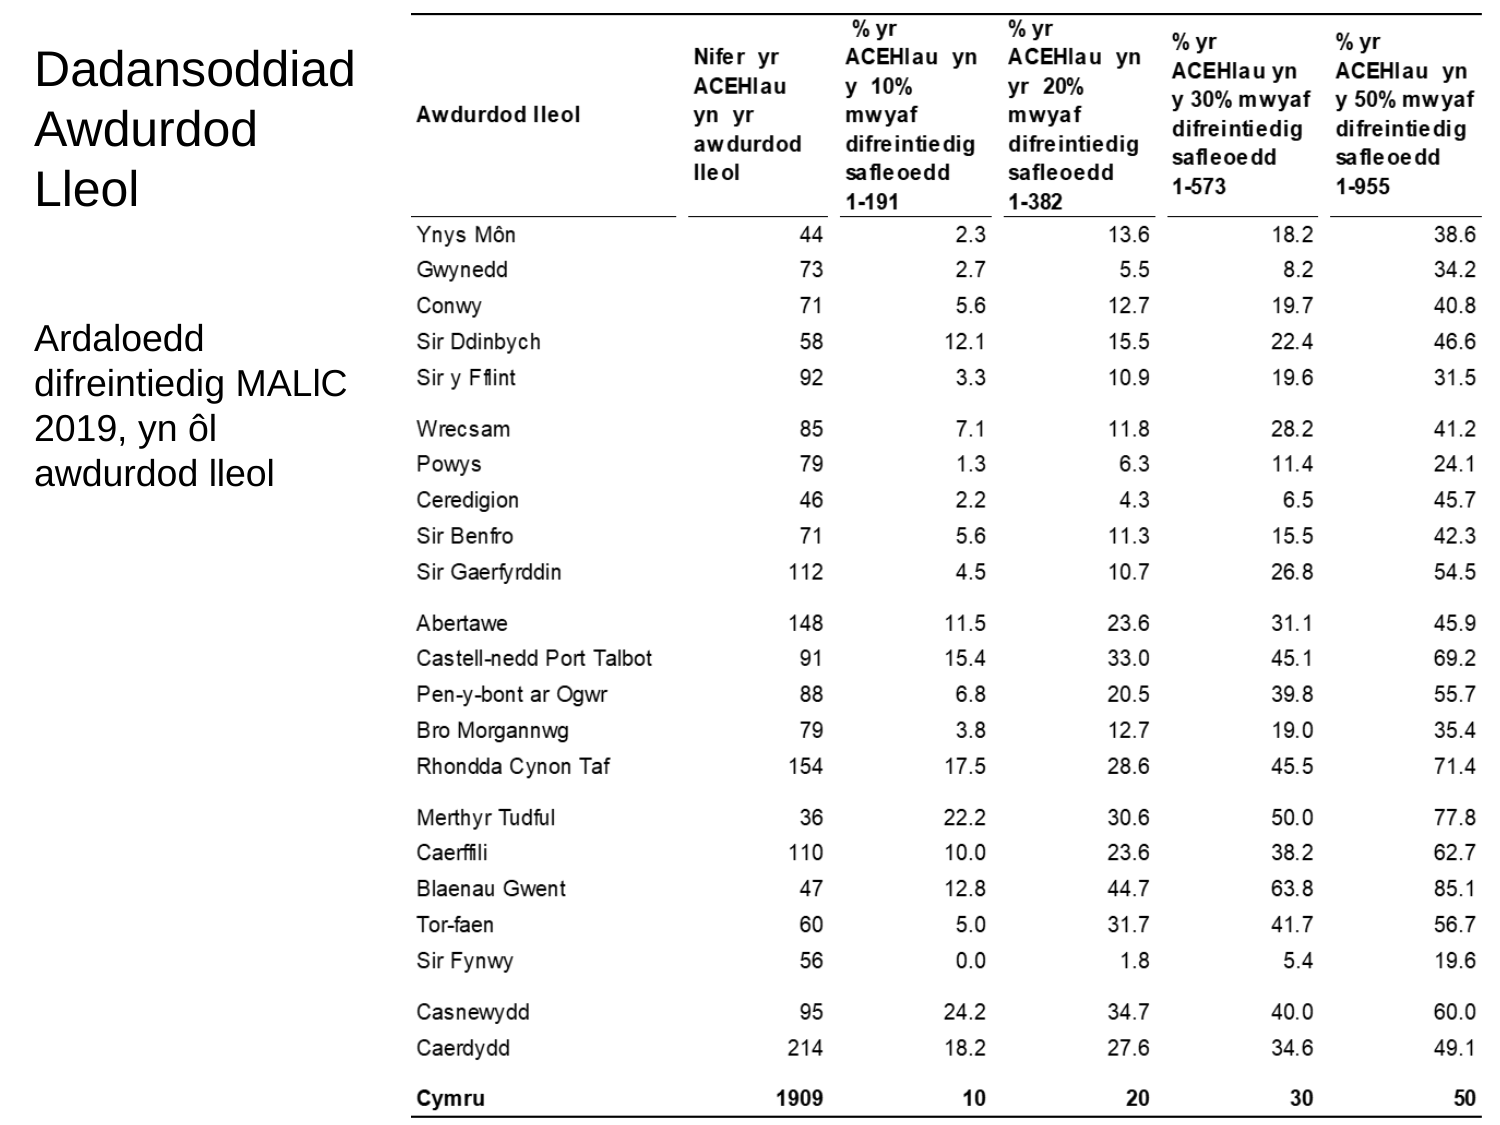

Dadansoddiad Awdurdod Lleol
Ardaloedd difreintiedig MALlC 2019, yn ôl awdurdod lleol